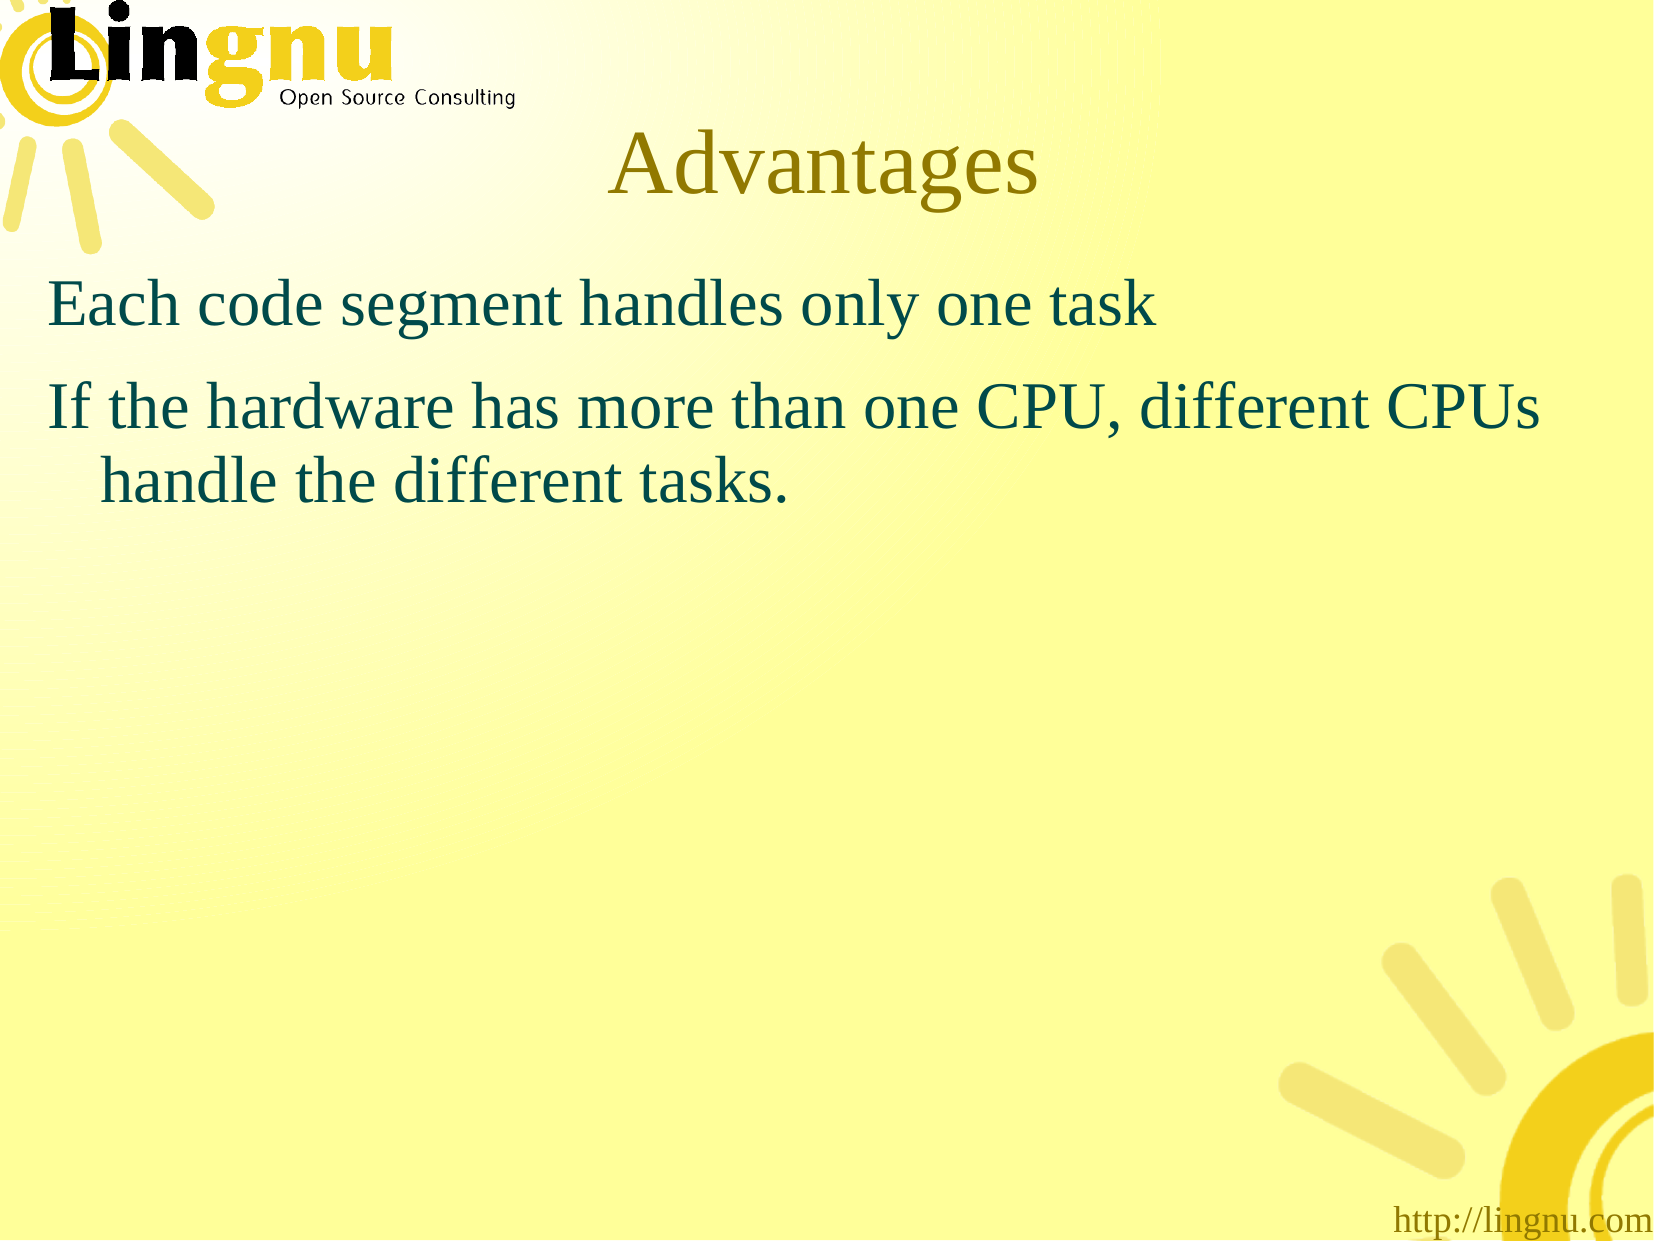

# Advantages
Each code segment handles only one task
If the hardware has more than one CPU, different CPUs handle the different tasks.